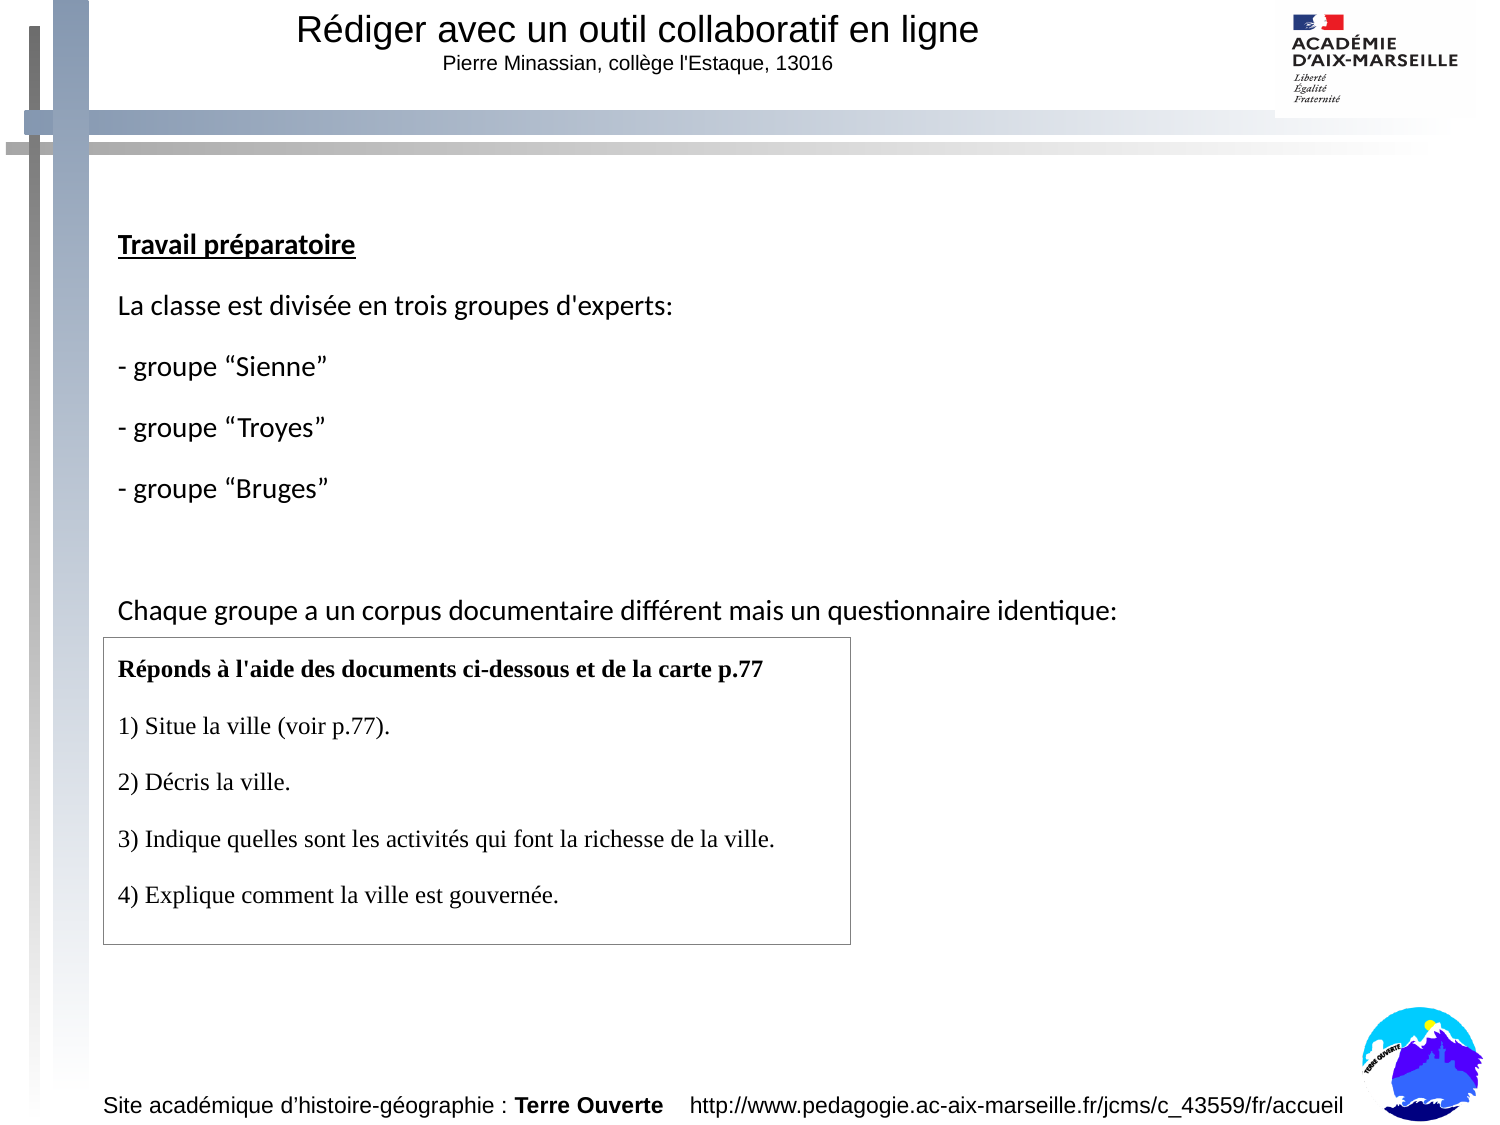

Rédiger avec un outil collaboratif en ligne
Pierre Minassian, collège l'Estaque, 13016
# Travail préparatoire
La classe est divisée en trois groupes d'experts:
- groupe “Sienne”
- groupe “Troyes”
- groupe “Bruges”
Chaque groupe a un corpus documentaire différent mais un questionnaire identique:
Réponds à l'aide des documents ci-dessous et de la carte p.77
1) Situe la ville (voir p.77).
2) Décris la ville.
3) Indique quelles sont les activités qui font la richesse de la ville.
4) Explique comment la ville est gouvernée.
Site académique d’histoire-géographie : Terre Ouverte http://www.pedagogie.ac-aix-marseille.fr/jcms/c_43559/fr/accueil